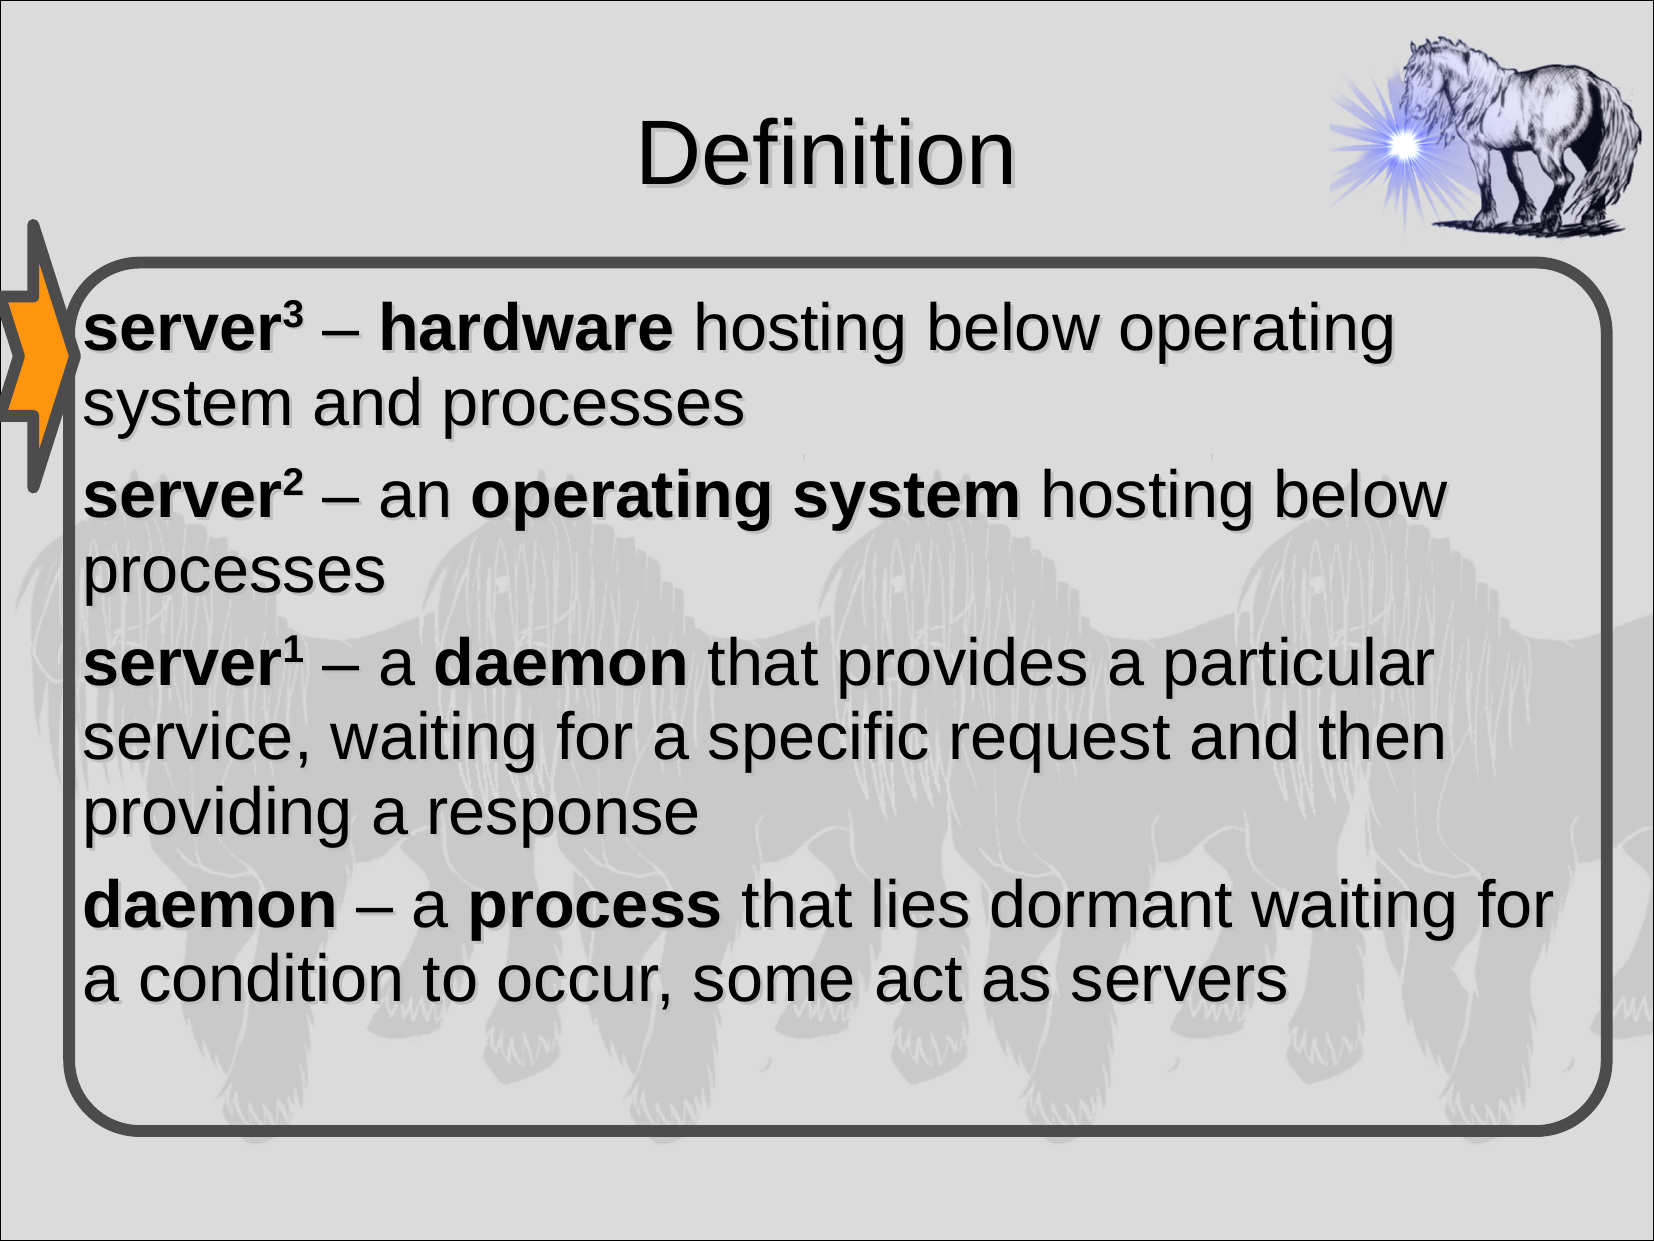

# Definition
server3 – hardware hosting below operating system and processes
server2 – an operating system hosting below processes
server1 – a daemon that provides a particular service, waiting for a specific request and then providing a response
daemon – a process that lies dormant waiting for a condition to occur, some act as servers